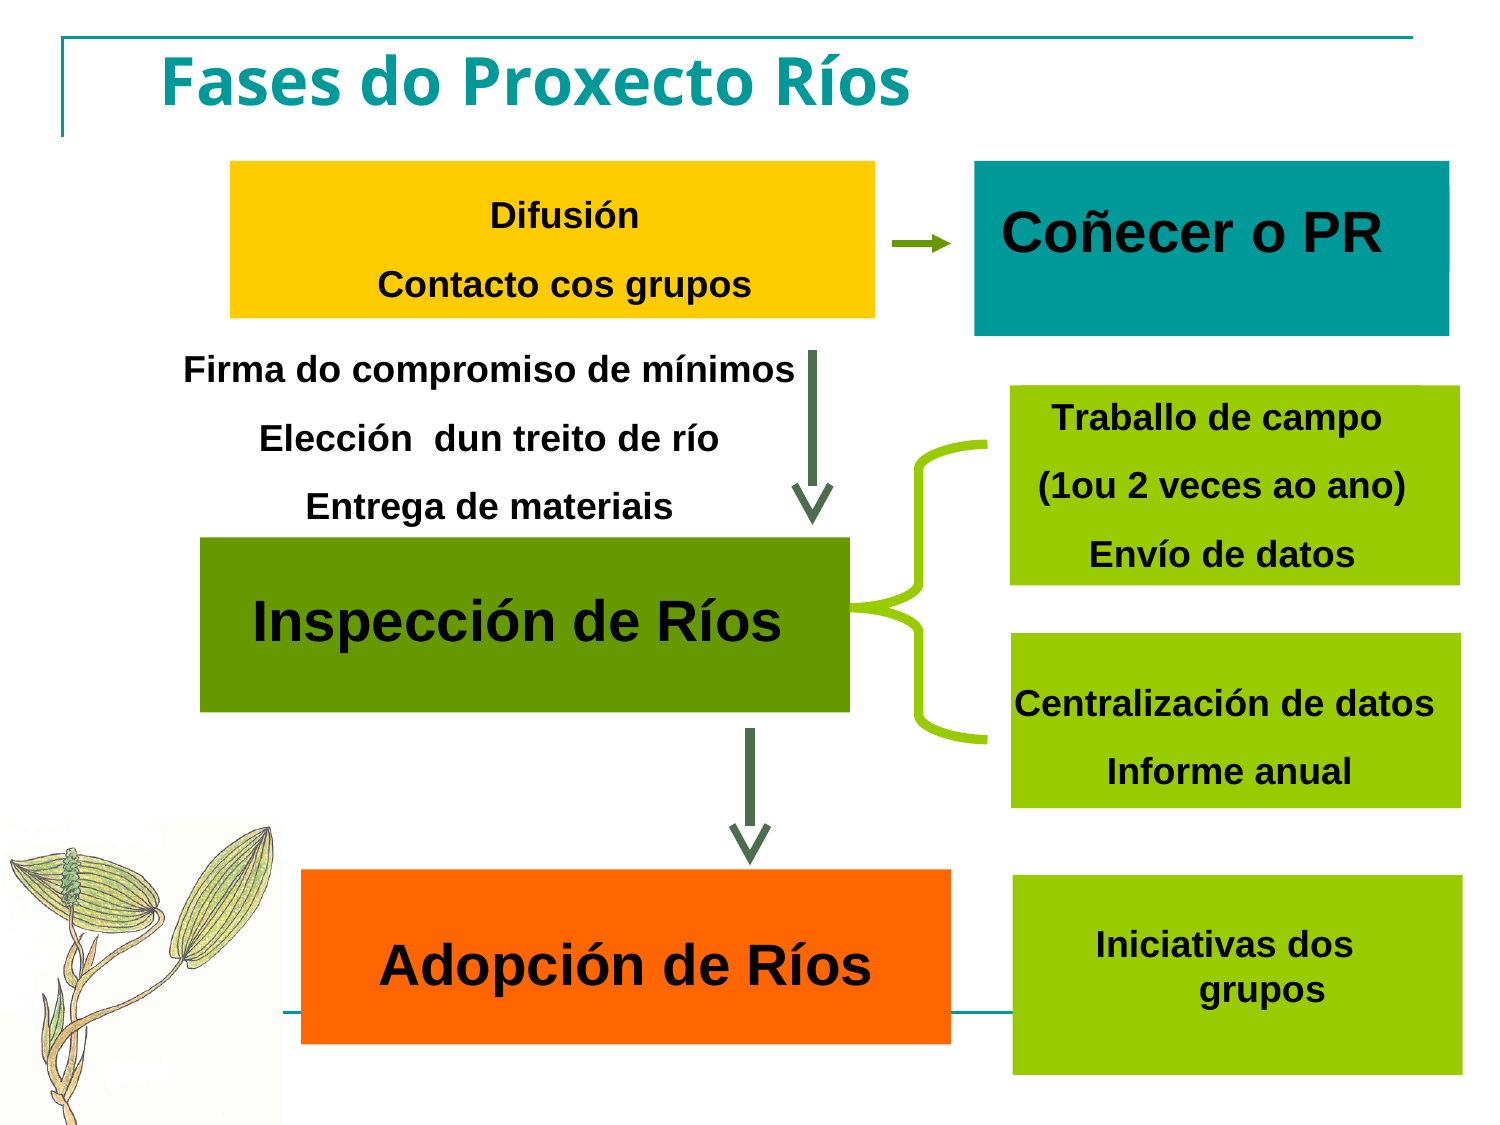

Fases do Proxecto Ríos
Difusión
Contacto cos grupos
Coñecer o PR
Firma do compromiso de mínimos
Elección dun treito de río
Entrega de materiais
Traballo de campo
(1ou 2 veces ao ano)
Envío de datos
Inspección de Ríos
Centralización de datos
Informe anual
Adopción de Ríos
Iniciativas dos grupos